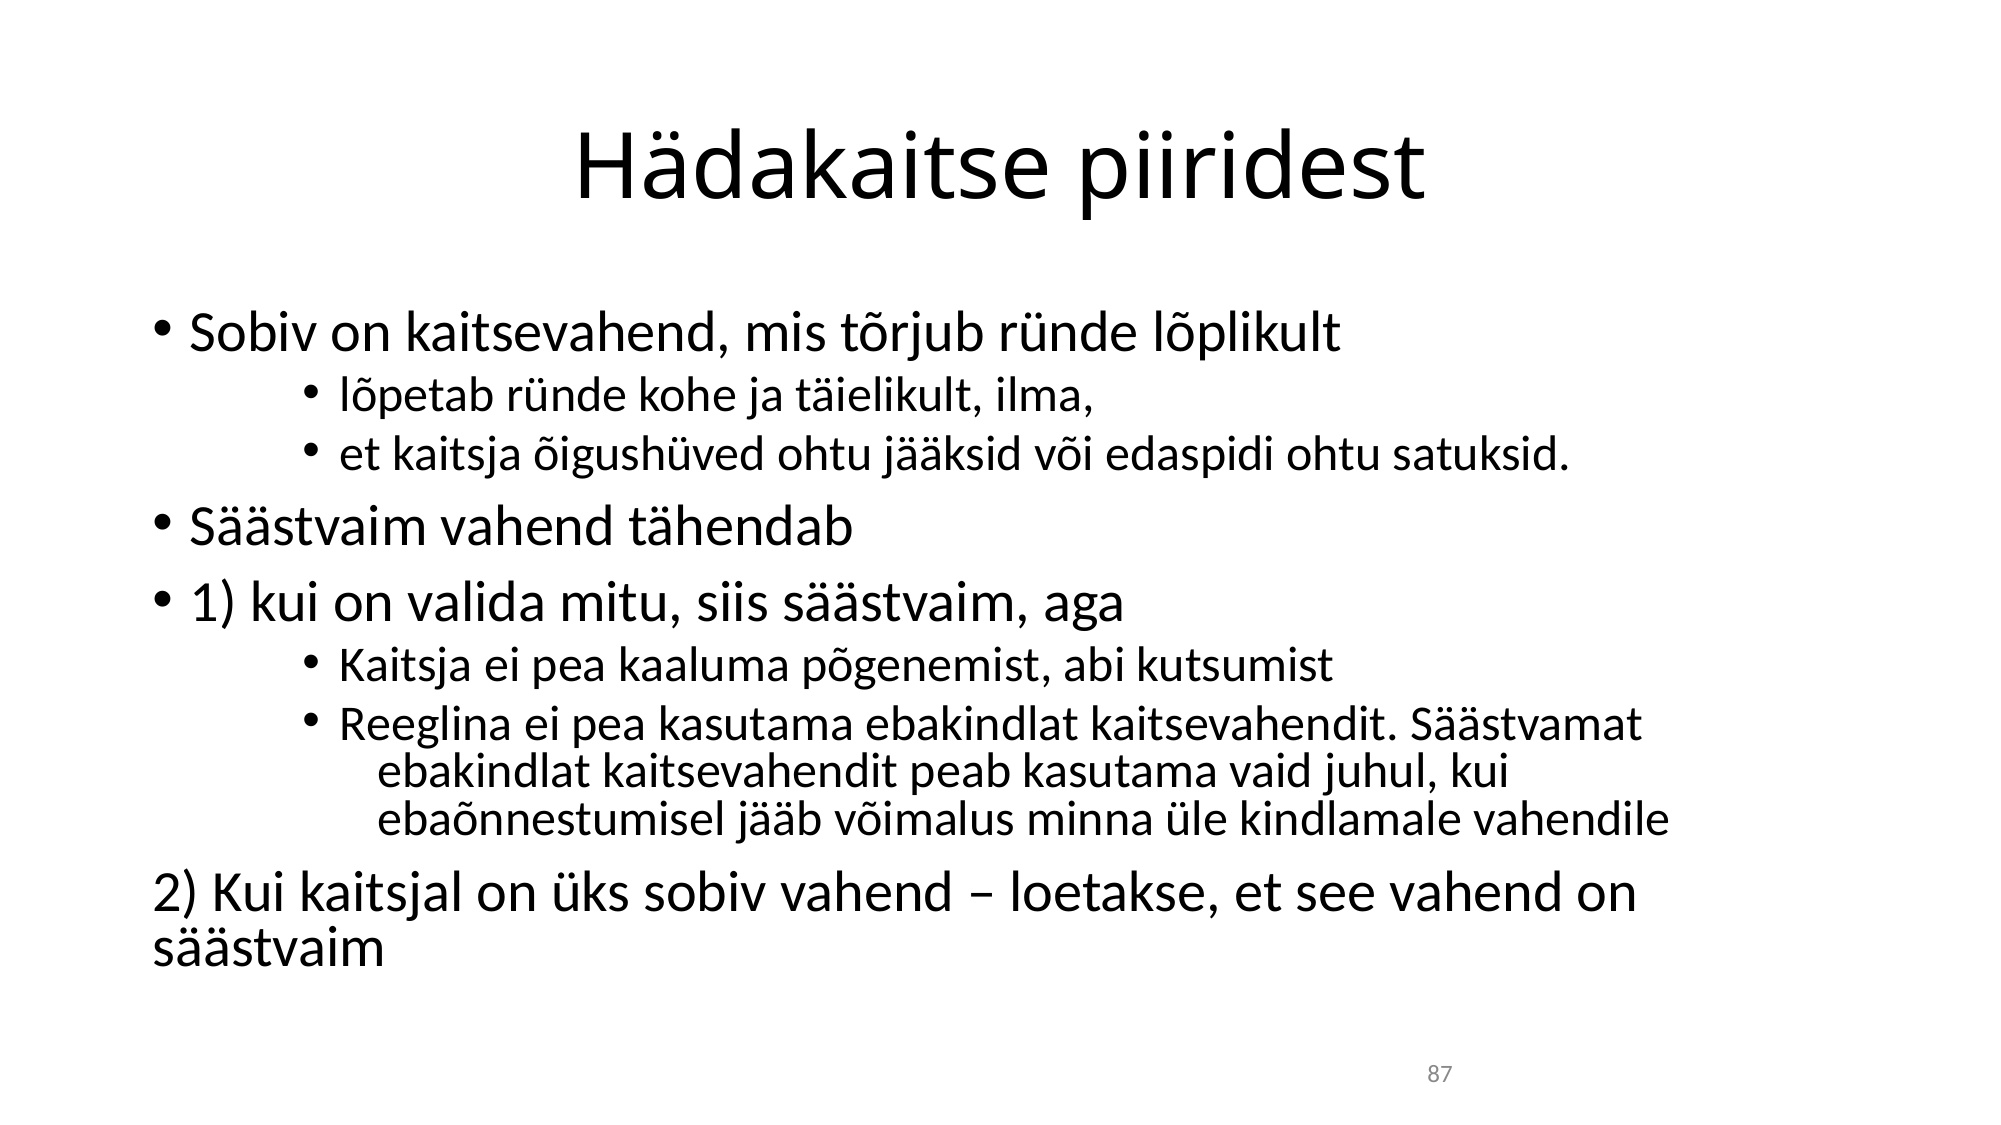

# Hädakaitse piiridest
Sobiv on kaitsevahend, mis tõrjub ründe lõplikult
lõpetab ründe kohe ja täielikult, ilma,
et kaitsja õigushüved ohtu jääksid või edaspidi ohtu satuksid.
Säästvaim vahend tähendab
1) kui on valida mitu, siis säästvaim, aga
Kaitsja ei pea kaaluma põgenemist, abi kutsumist
Reeglina ei pea kasutama ebakindlat kaitsevahendit. Säästvamat ebakindlat kaitsevahendit peab kasutama vaid juhul, kui ebaõnnestumisel jääb võimalus minna üle kindlamale vahendile
2) Kui kaitsjal on üks sobiv vahend – loetakse, et see vahend on säästvaim
87